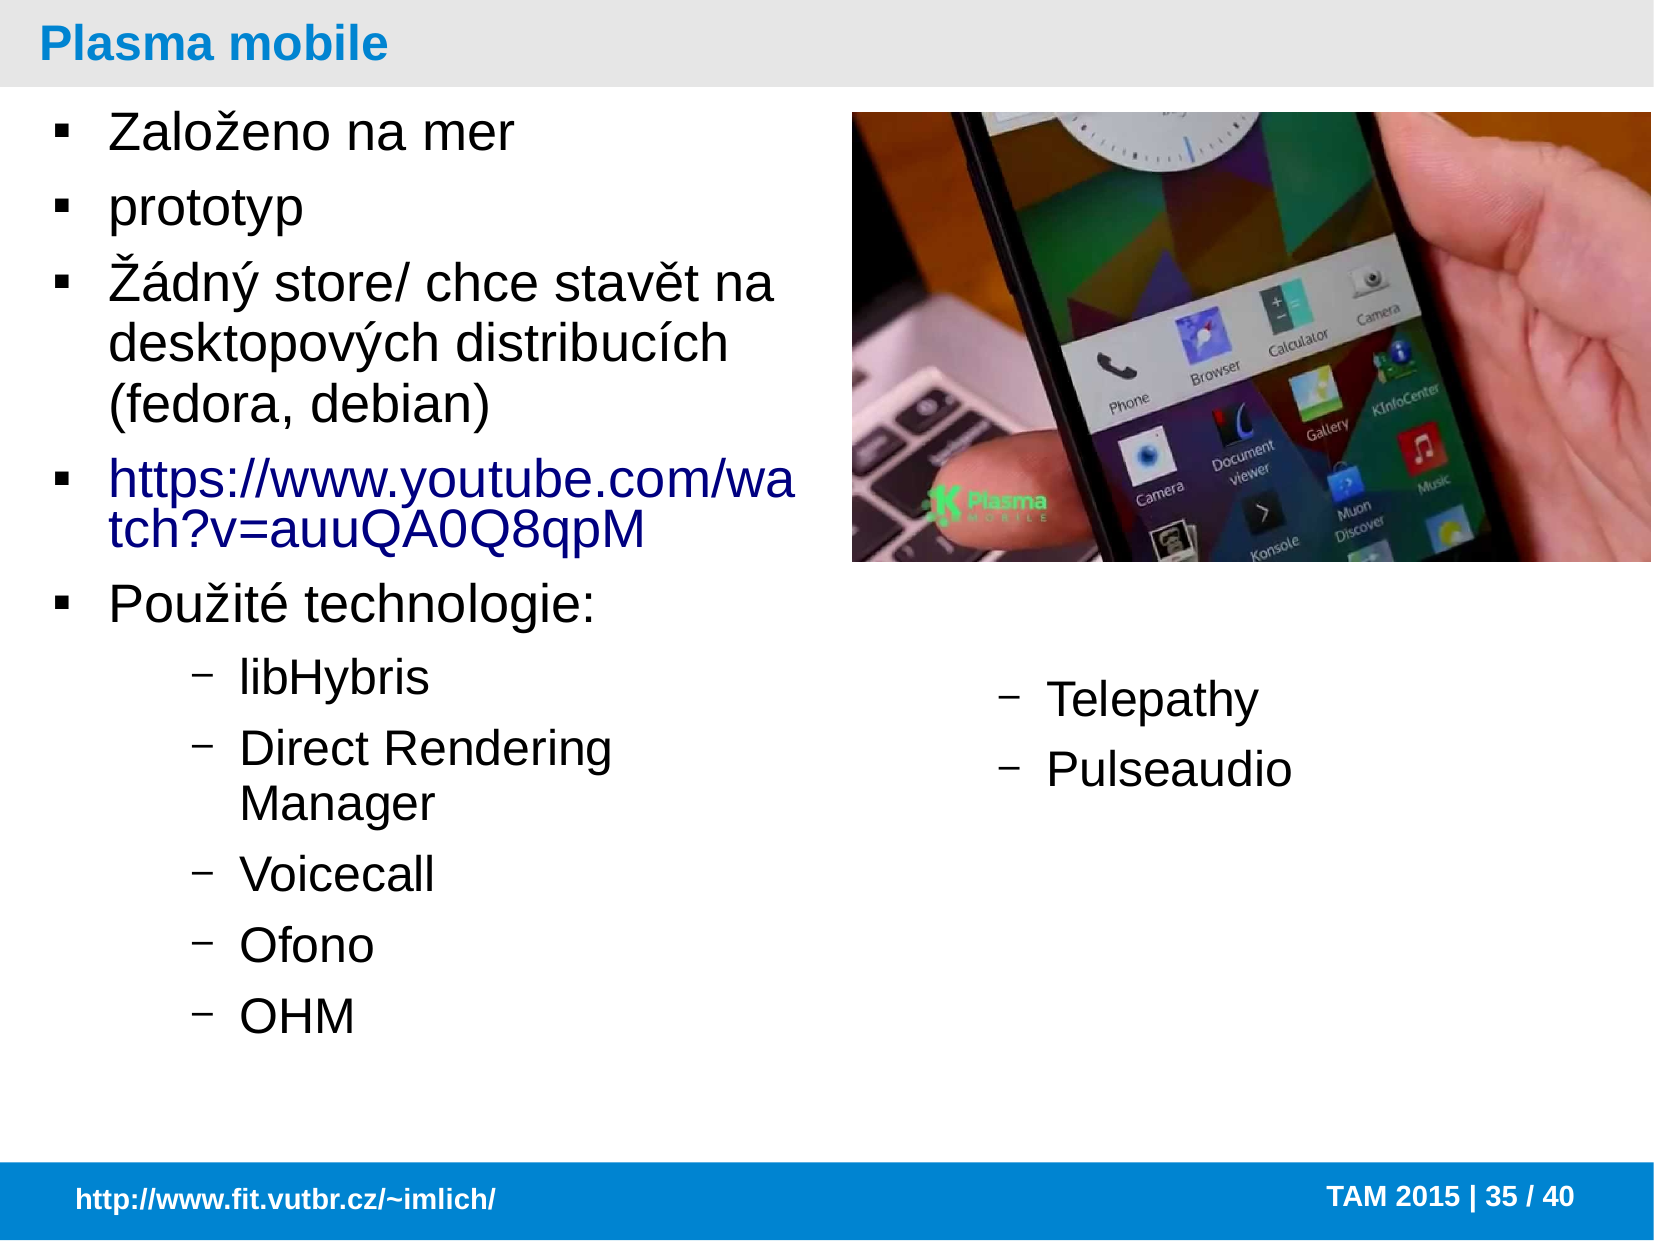

# Plasma mobile
Založeno na mer
prototyp
Žádný store/ chce stavět na desktopových distribucích (fedora, debian)
https://www.youtube.com/watch?v=auuQA0Q8qpM
Použité technologie:
libHybris
Direct Rendering Manager
Voicecall
Ofono
OHM
Telepathy
Pulseaudio